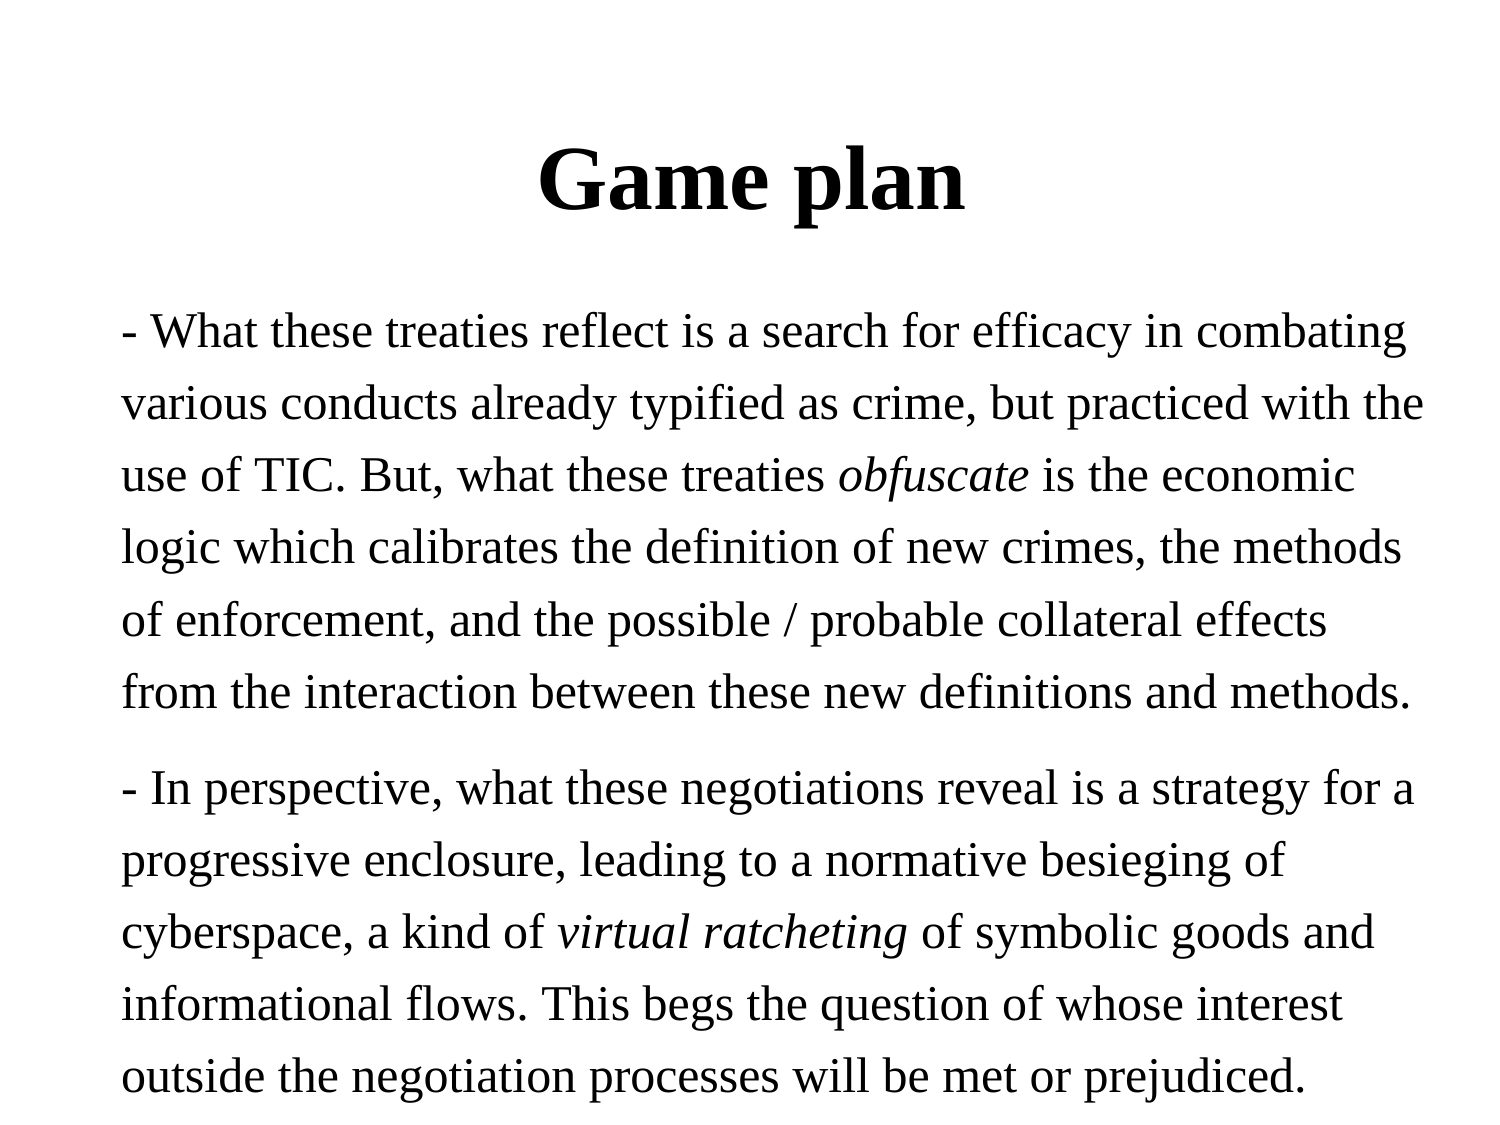

# Game plan
- What these treaties reflect is a search for efficacy in combating various conducts already typified as crime, but practiced with the use of TIC. But, what these treaties obfuscate is the economic logic which calibrates the definition of new crimes, the methods of enforcement, and the possible / probable collateral effects from the interaction between these new definitions and methods.
- In perspective, what these negotiations reveal is a strategy for a progressive enclosure, leading to a normative besieging of cyberspace, a kind of virtual ratcheting of symbolic goods and informational flows. This begs the question of whose interest outside the negotiation processes will be met or prejudiced.